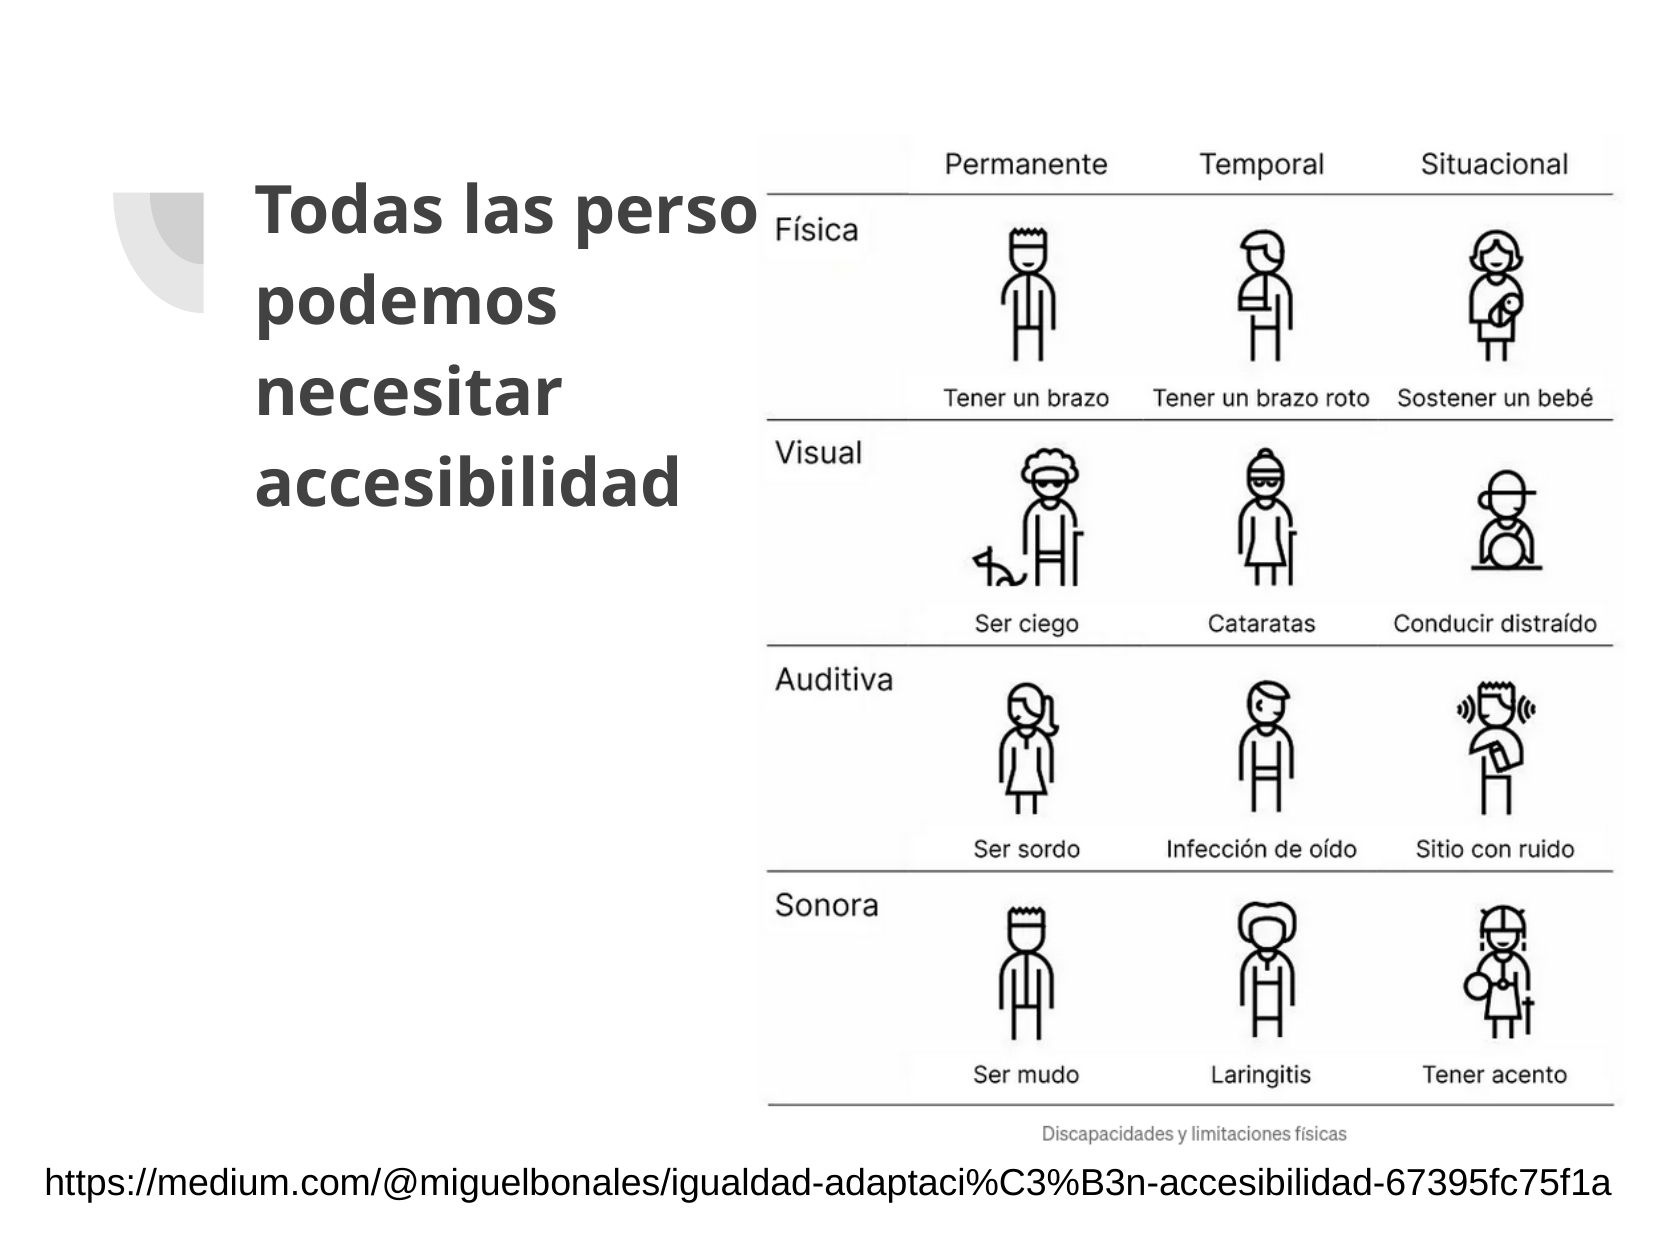

# Todas las personas podemos necesitar accesibilidad
https://medium.com/@miguelbonales/igualdad-adaptaci%C3%B3n-accesibilidad-67395fc75f1a